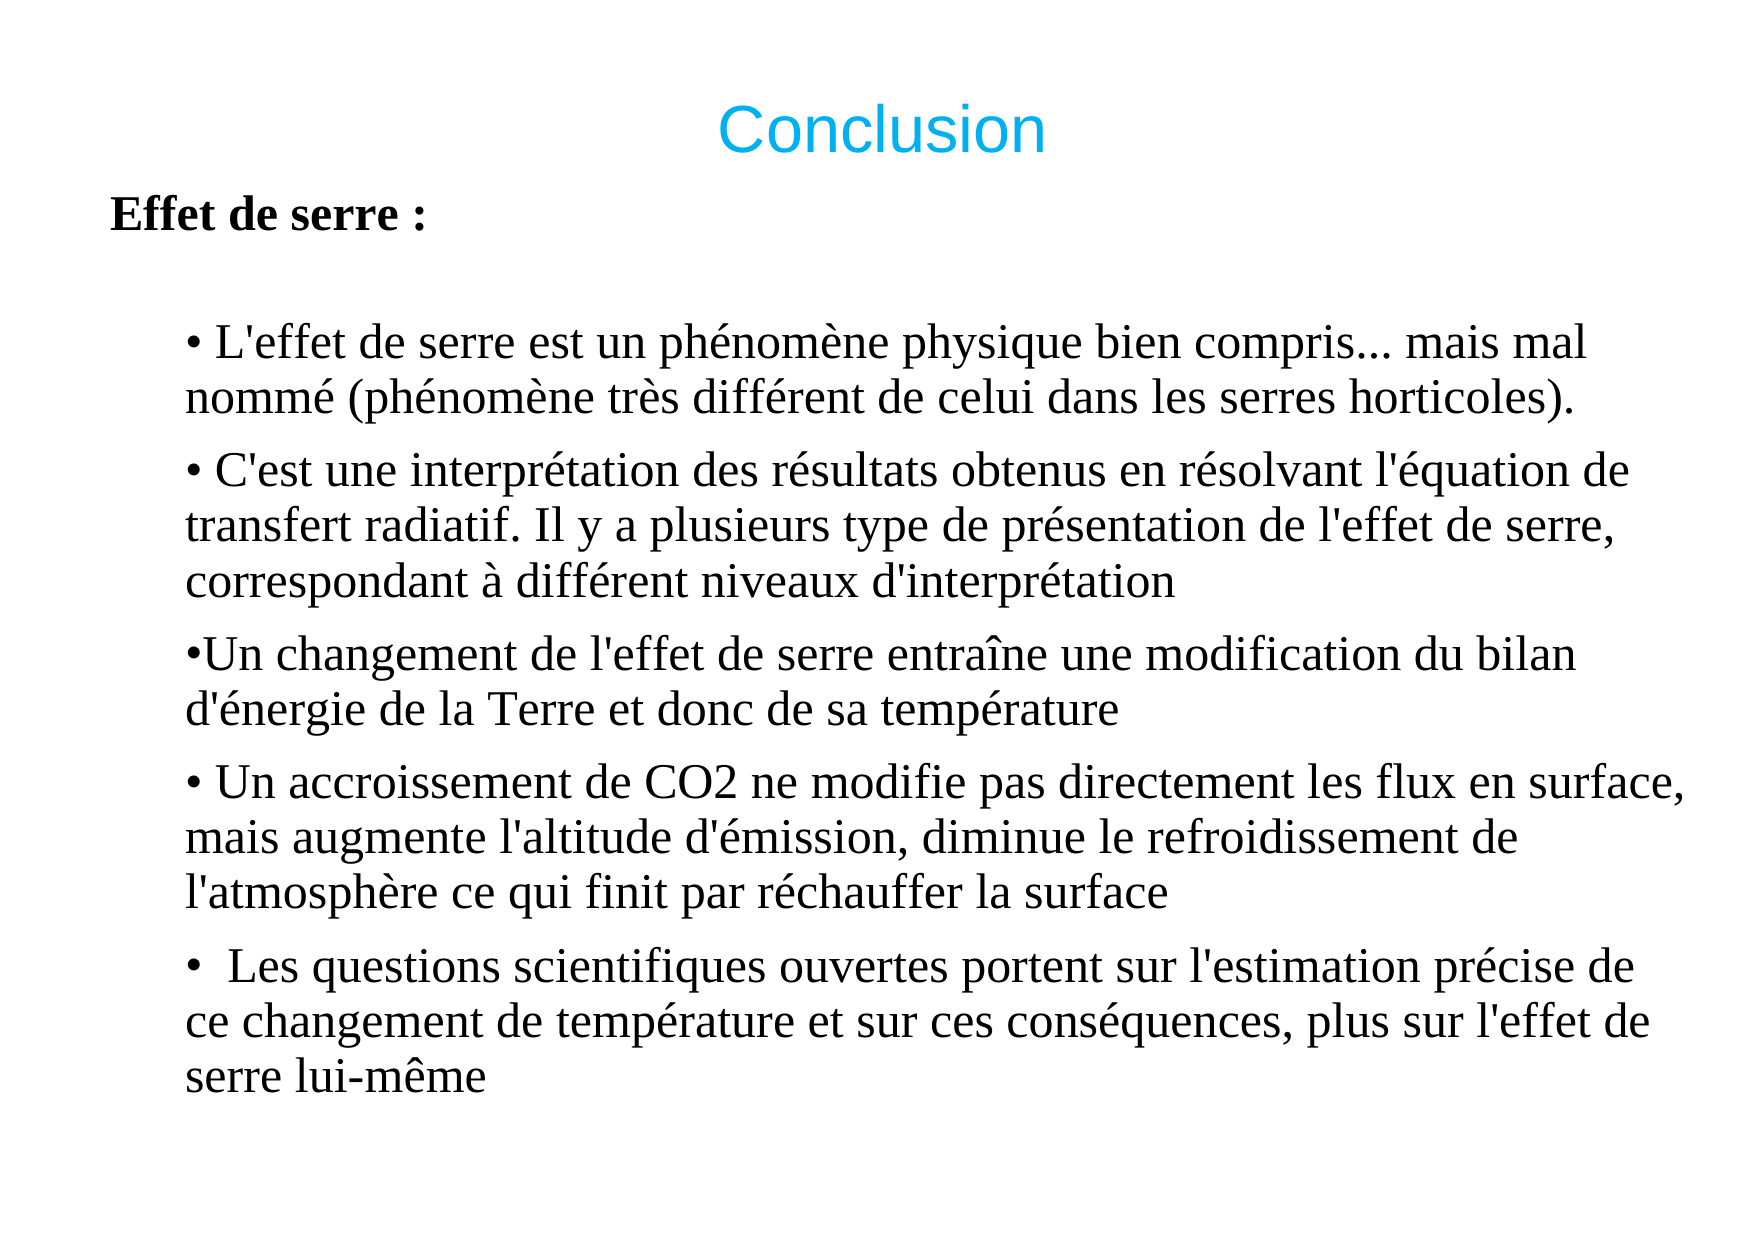

Conclusion
Effet de serre :
 L'effet de serre est un phénomène physique bien compris... mais mal nommé (phénomène très différent de celui dans les serres horticoles).
 C'est une interprétation des résultats obtenus en résolvant l'équation de transfert radiatif. Il y a plusieurs type de présentation de l'effet de serre, correspondant à différent niveaux d'interprétation
Un changement de l'effet de serre entraîne une modification du bilan d'énergie de la Terre et donc de sa température
 Un accroissement de CO2 ne modifie pas directement les flux en surface, mais augmente l'altitude d'émission, diminue le refroidissement de l'atmosphère ce qui finit par réchauffer la surface
 Les questions scientifiques ouvertes portent sur l'estimation précise de ce changement de température et sur ces conséquences, plus sur l'effet de serre lui-même